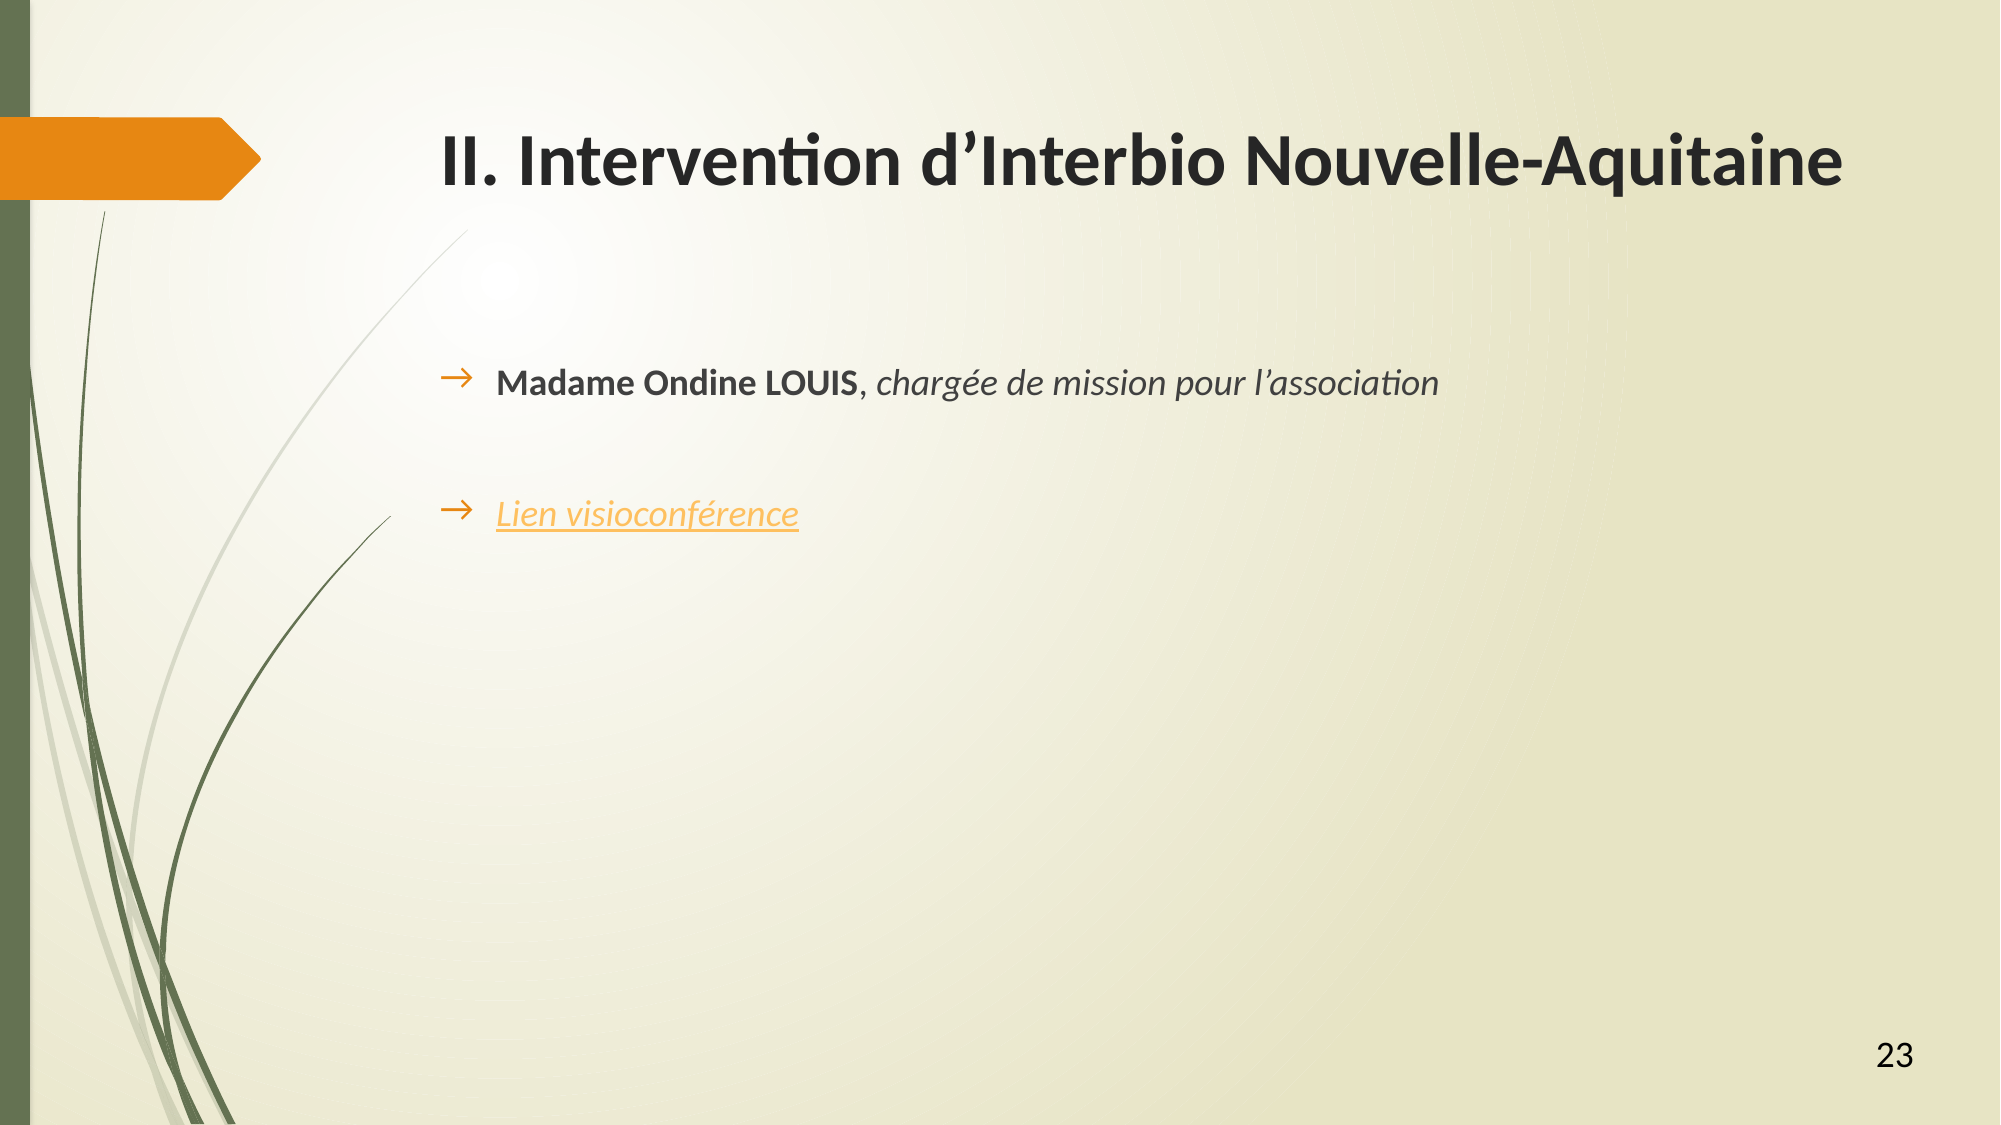

II. Intervention d’Interbio Nouvelle-Aquitaine
# Madame Ondine LOUIS, chargée de mission pour l’association
Lien visioconférence